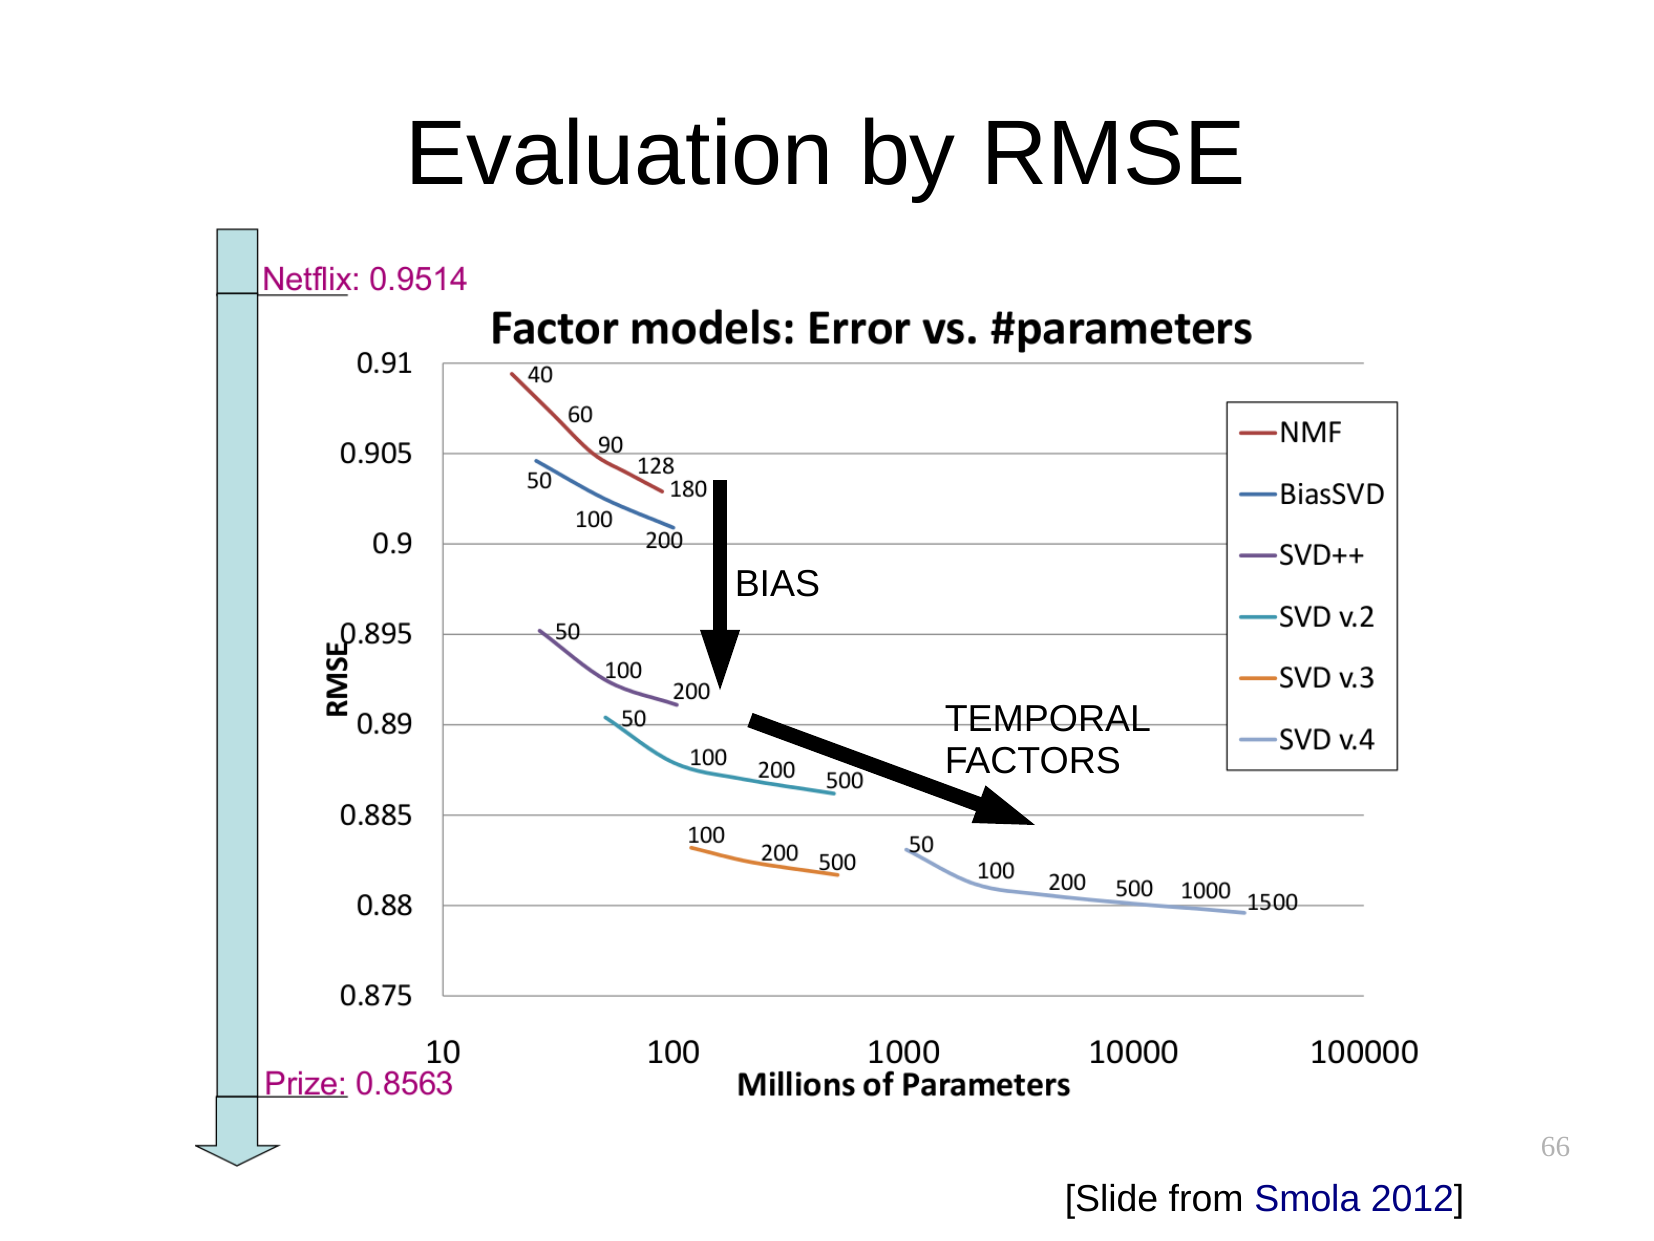

# Evaluation by RMSE
BIAS
TEMPORAL
FACTORS
66
[Slide from Smola 2012]